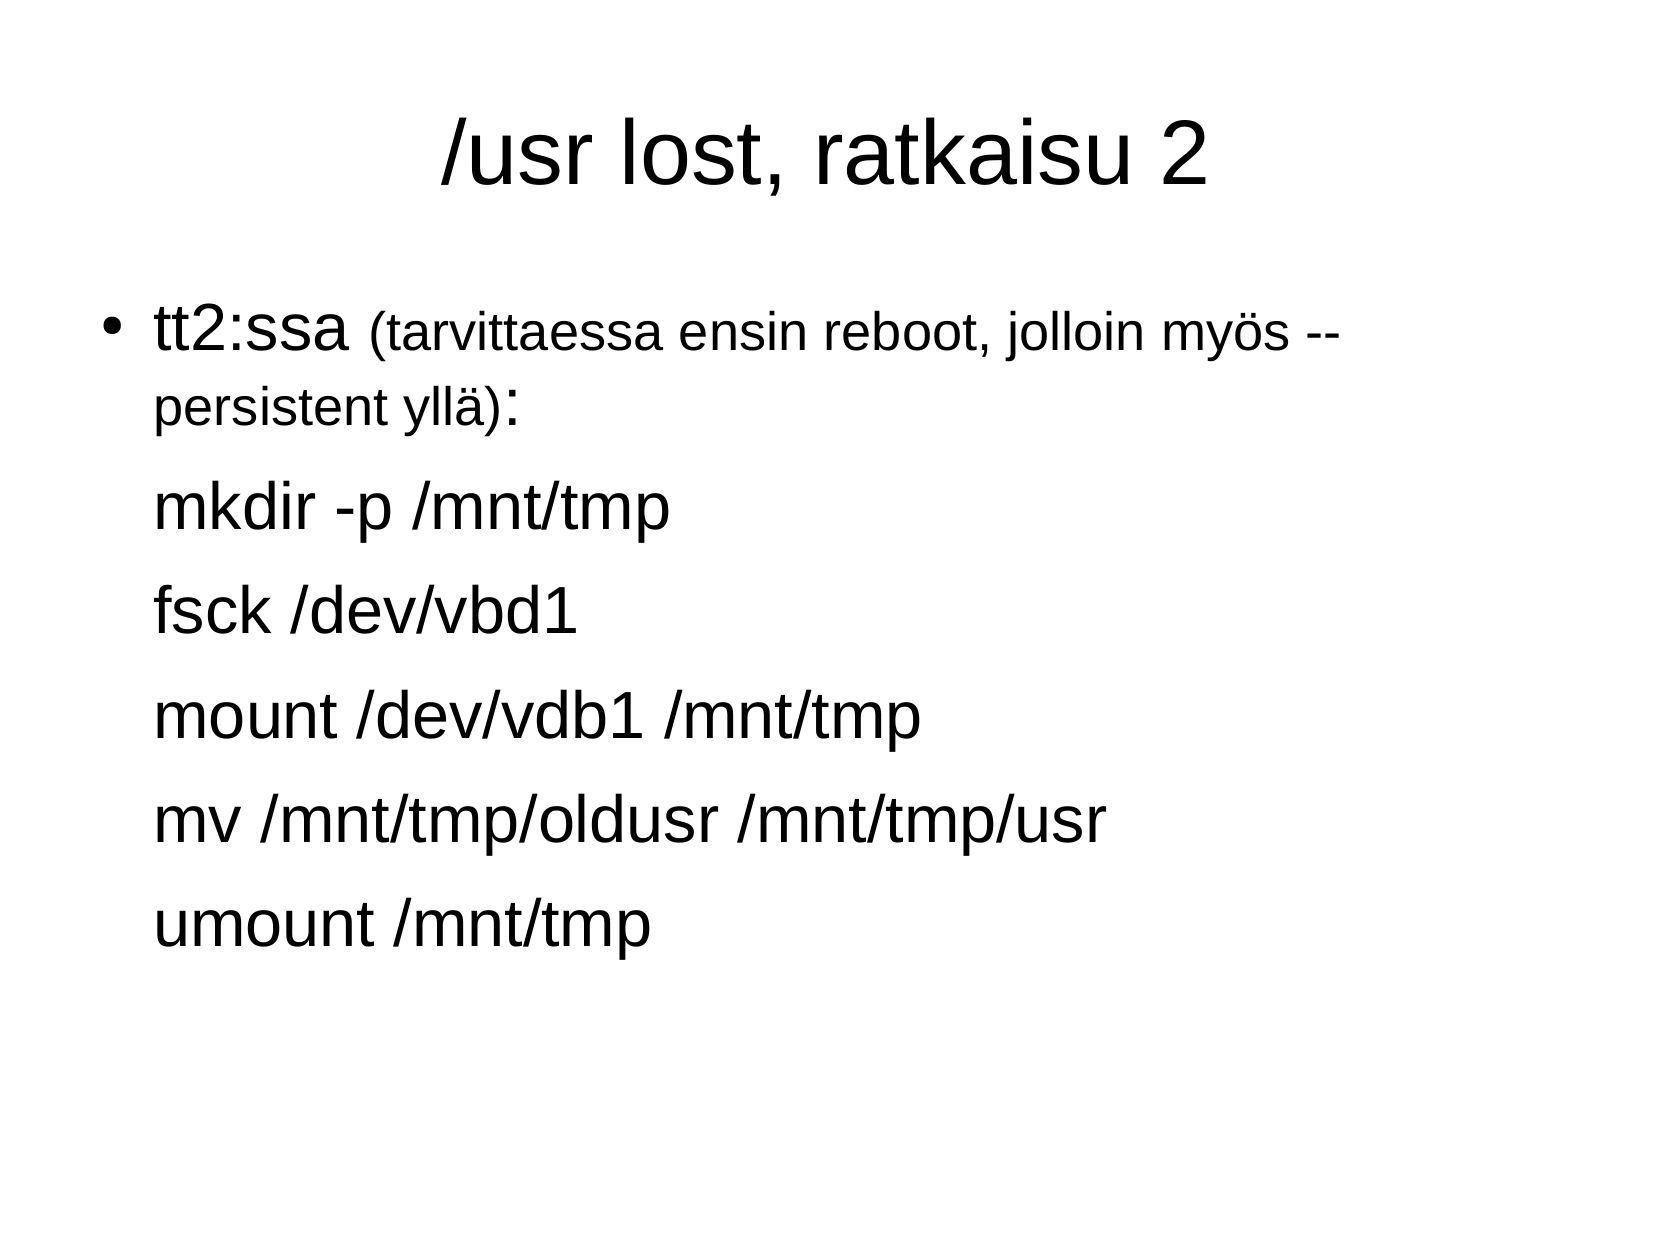

# /usr lost, ratkaisu 2
tt2:ssa (tarvittaessa ensin reboot, jolloin myös --persistent yllä):
mkdir -p /mnt/tmp
fsck /dev/vbd1
mount /dev/vdb1 /mnt/tmp
mv /mnt/tmp/oldusr /mnt/tmp/usr
umount /mnt/tmp